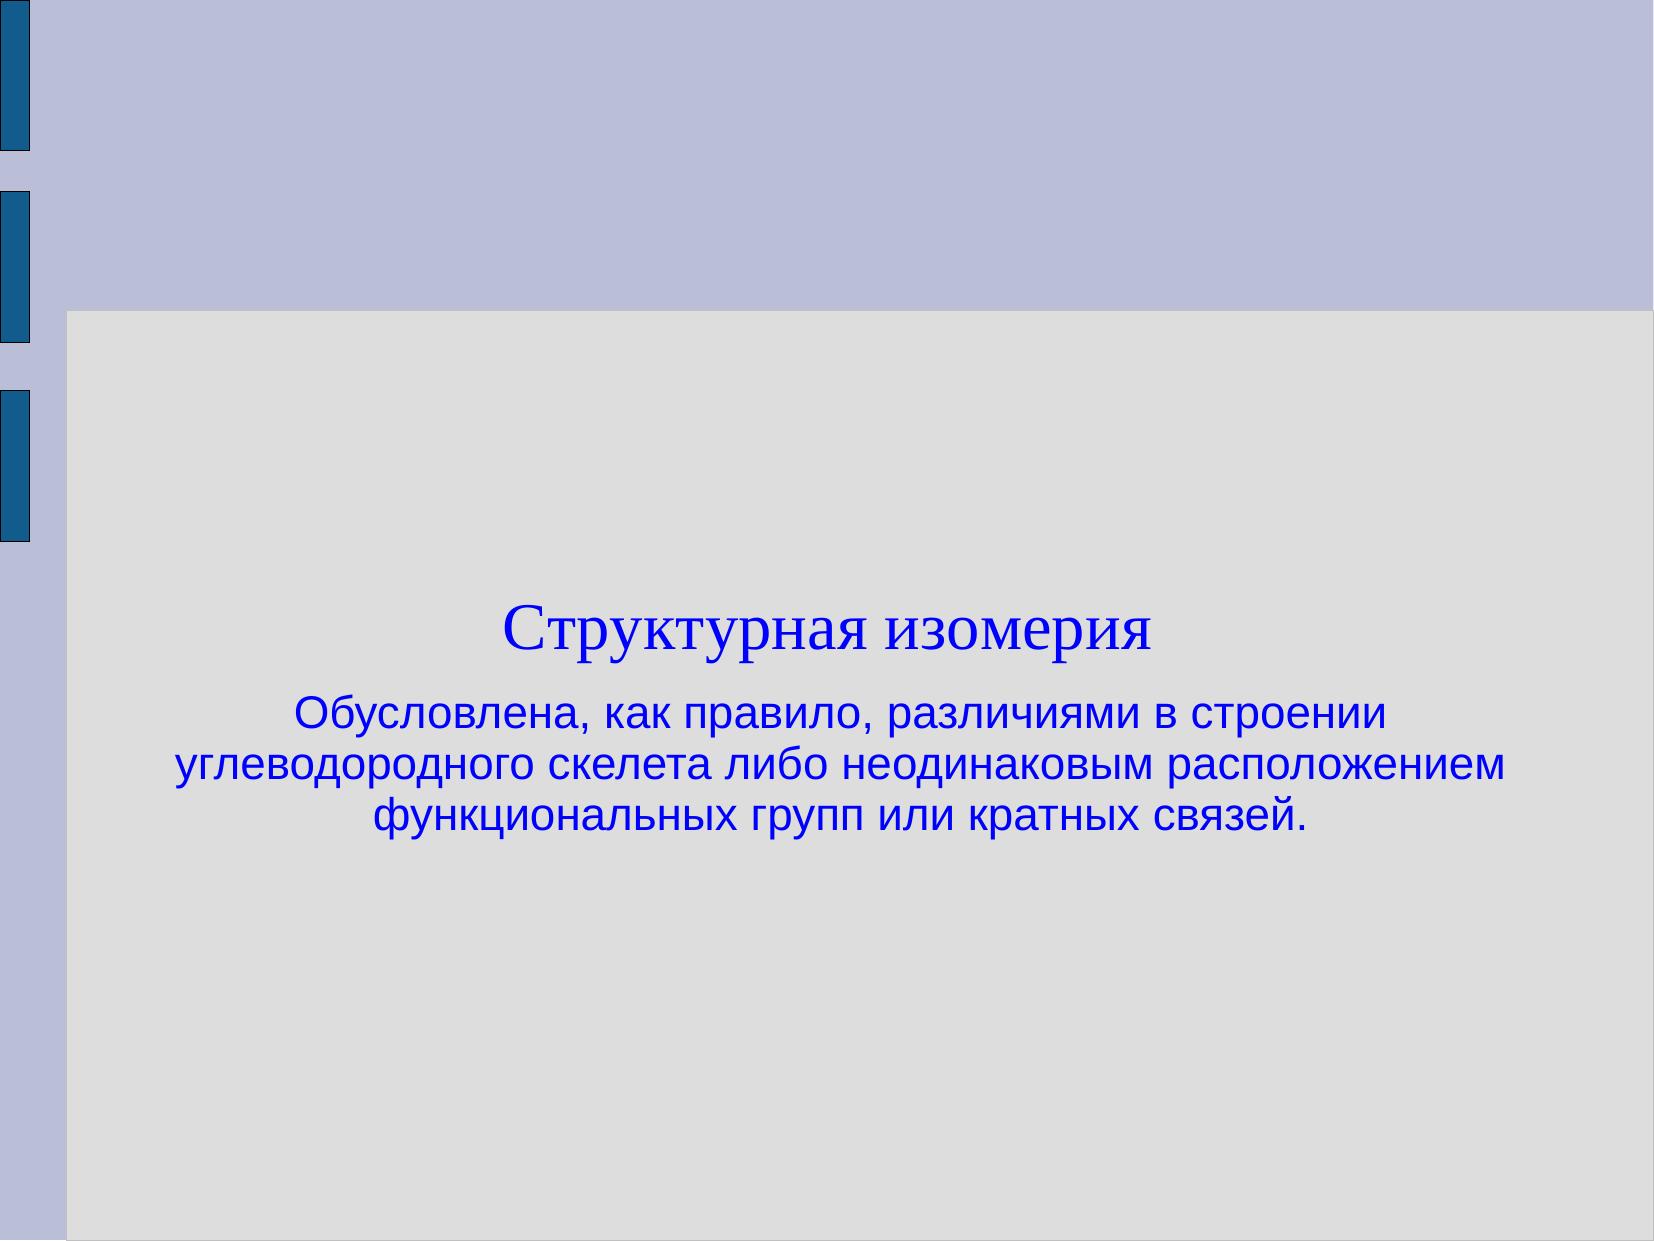

# Структурная изомерия
Обусловлена, как правило, различиями в строении углеводородного скелета либо неодинаковым расположением функциональных групп или кратных связей.